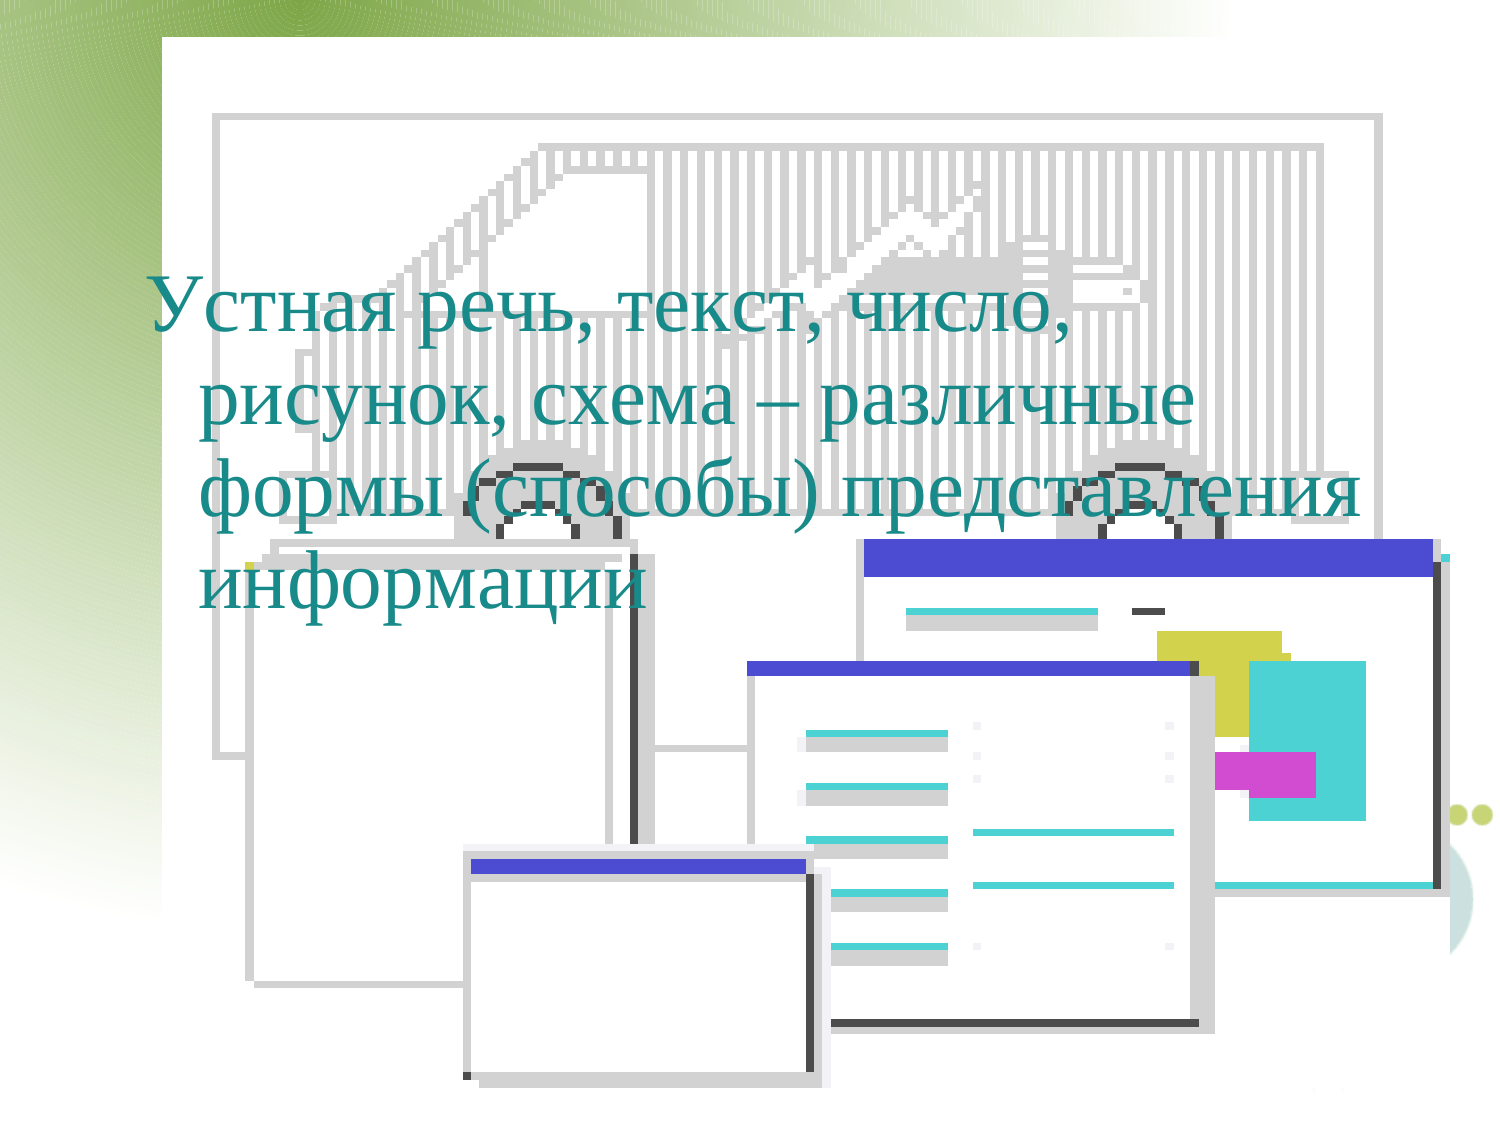

# Устная речь, текст, число, рисунок, схема – различные формы (способы) представления информации